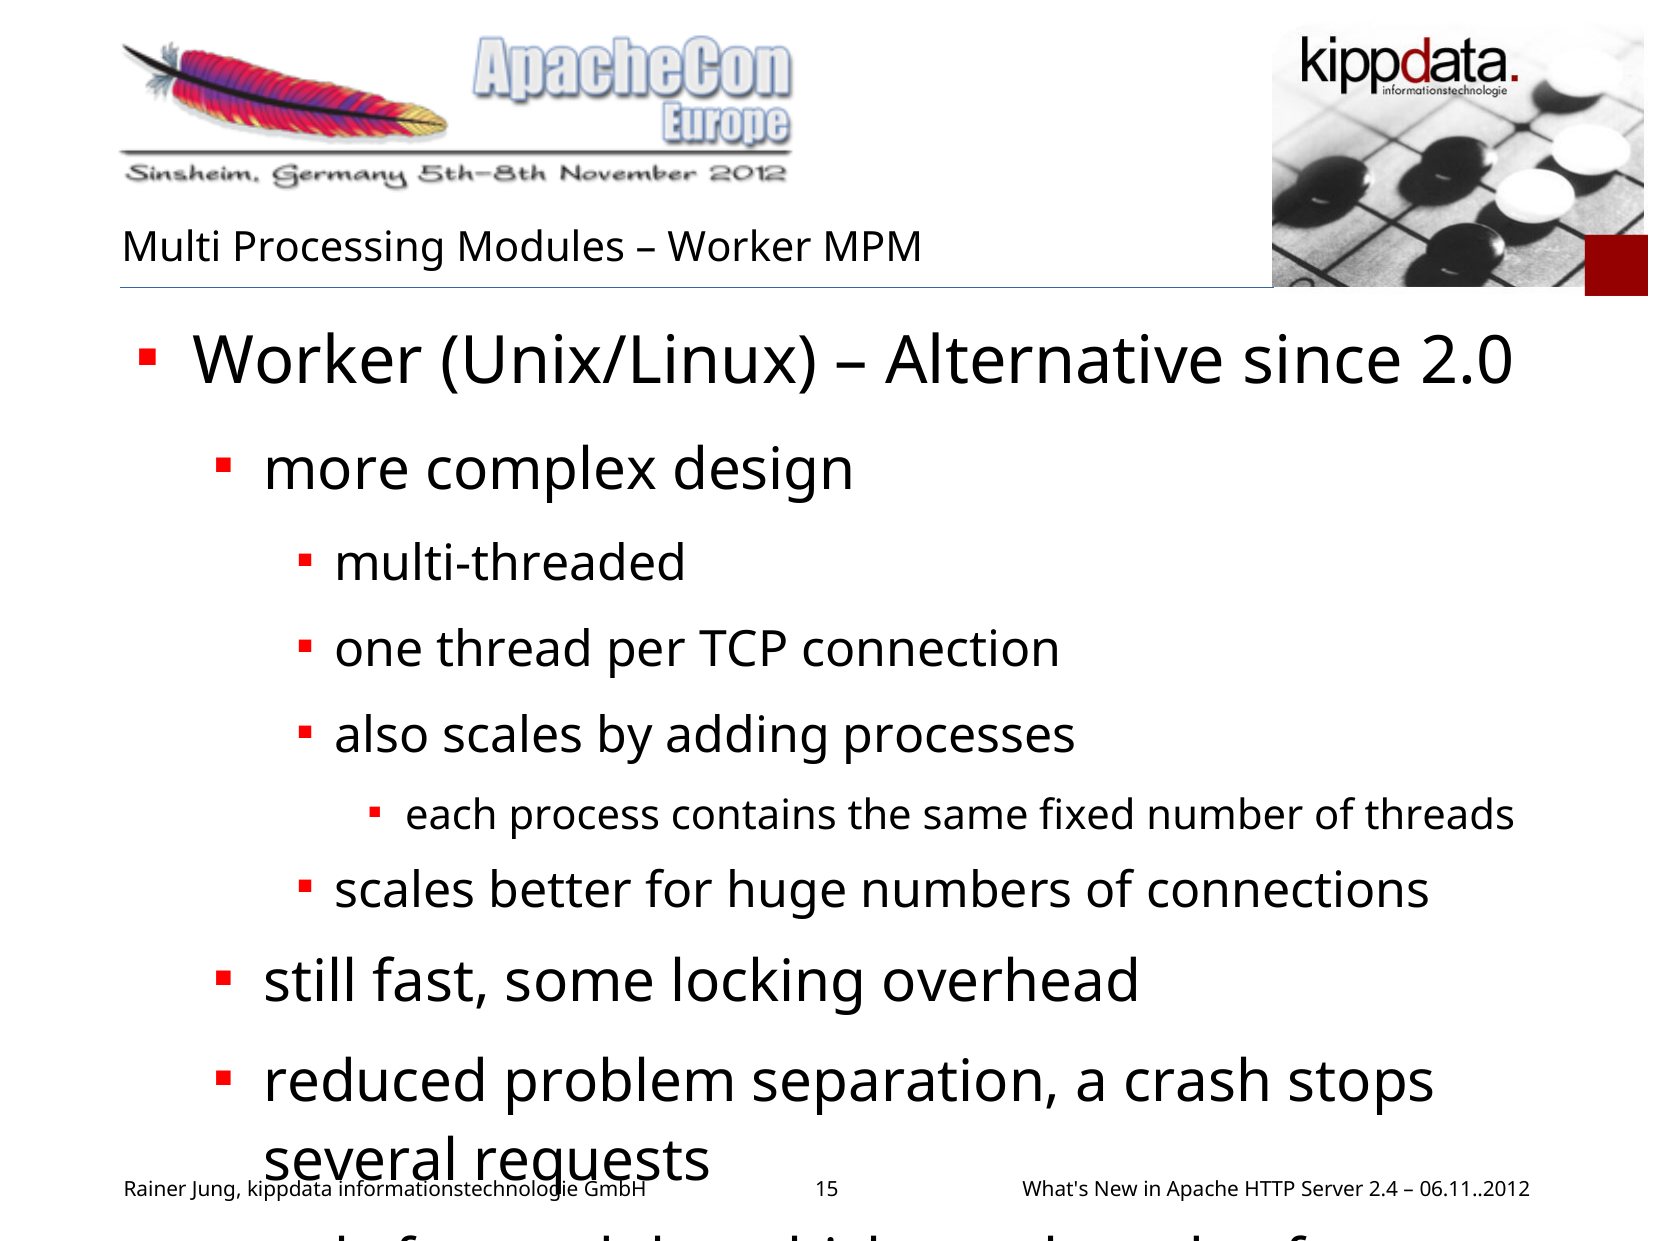

# Multi Processing Modules – Worker MPM
Worker (Unix/Linux) – Alternative since 2.0
more complex design
multi-threaded
one thread per TCP connection
also scales by adding processes
each process contains the same fixed number of threads
scales better for huge numbers of connections
still fast, some locking overhead
reduced problem separation, a crash stops several requests
only for modules which are thread-safe